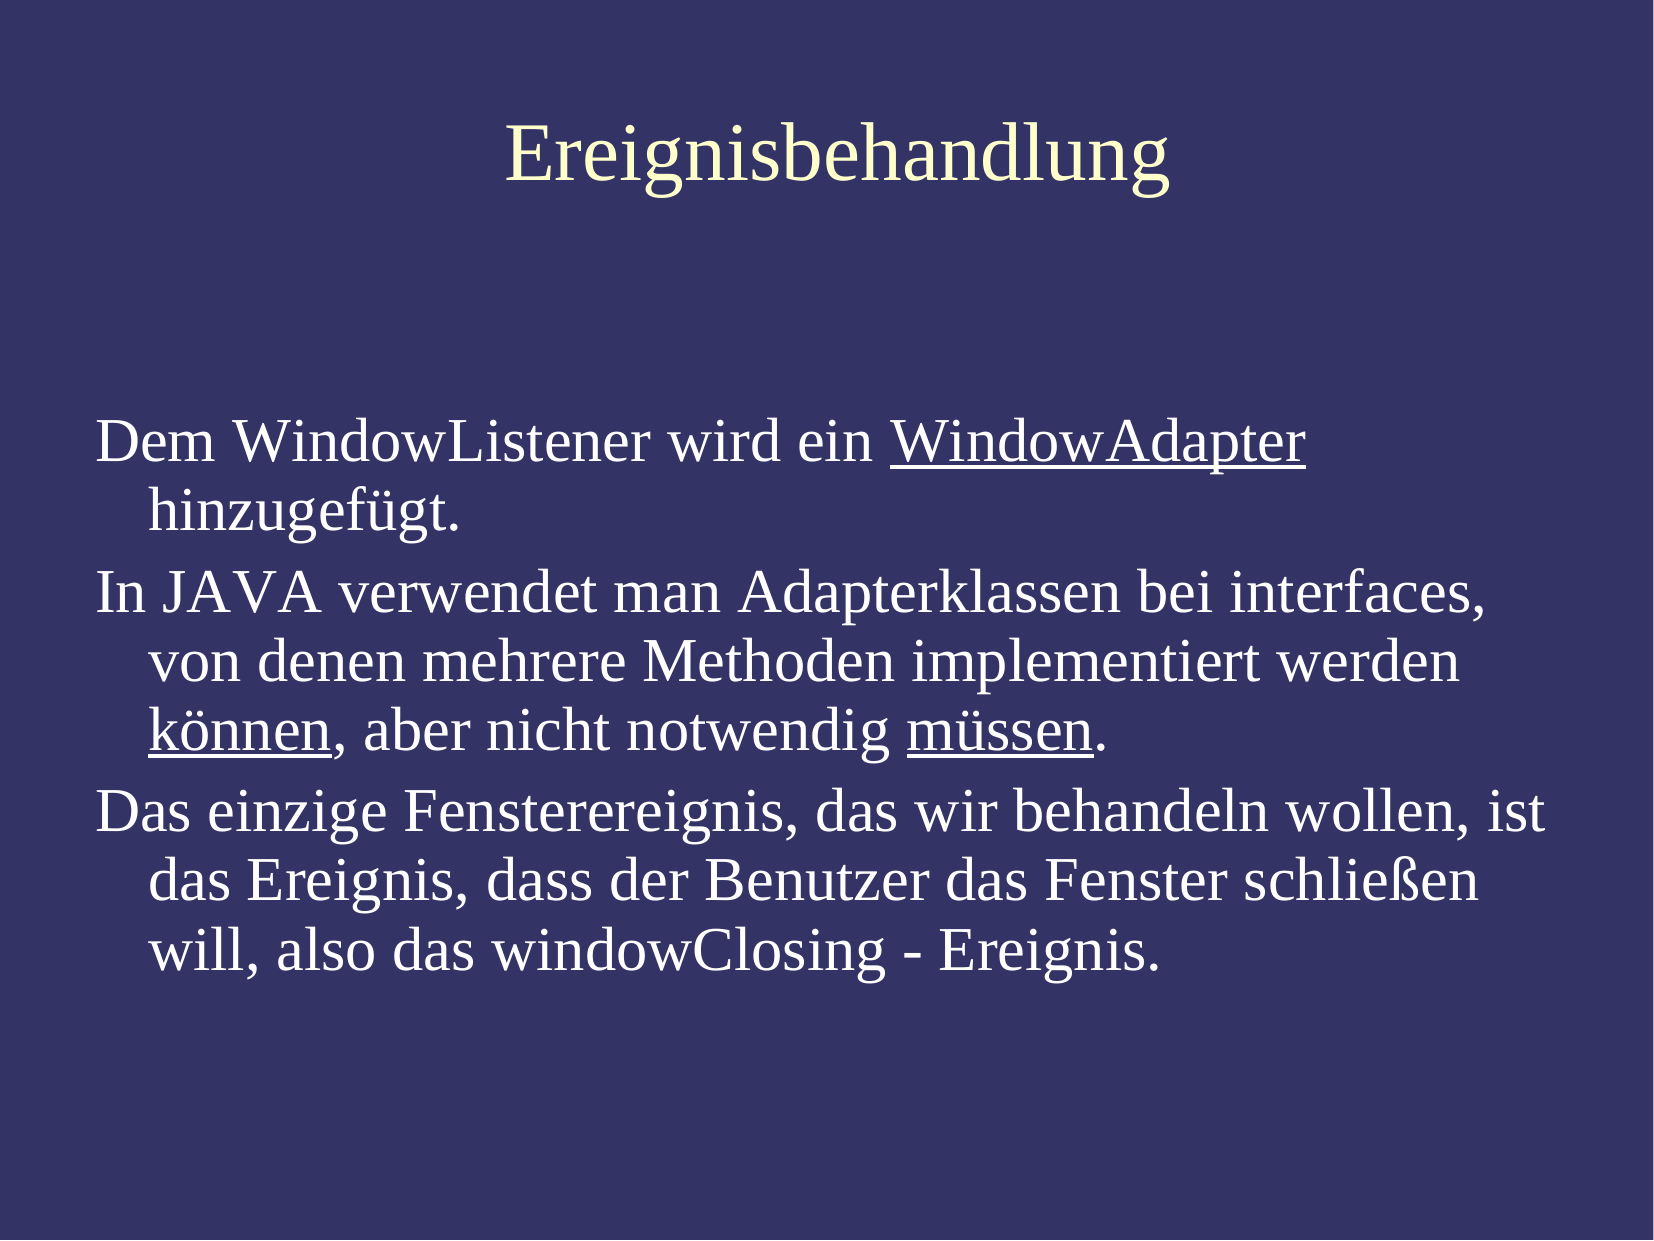

# Ereignisbehandlung
Dem WindowListener wird ein WindowAdapter hinzugefügt.
In JAVA verwendet man Adapterklassen bei interfaces, von denen mehrere Methoden implementiert werden können, aber nicht notwendig müssen.
Das einzige Fensterereignis, das wir behandeln wollen, ist das Ereignis, dass der Benutzer das Fenster schließen will, also das windowClosing - Ereignis.